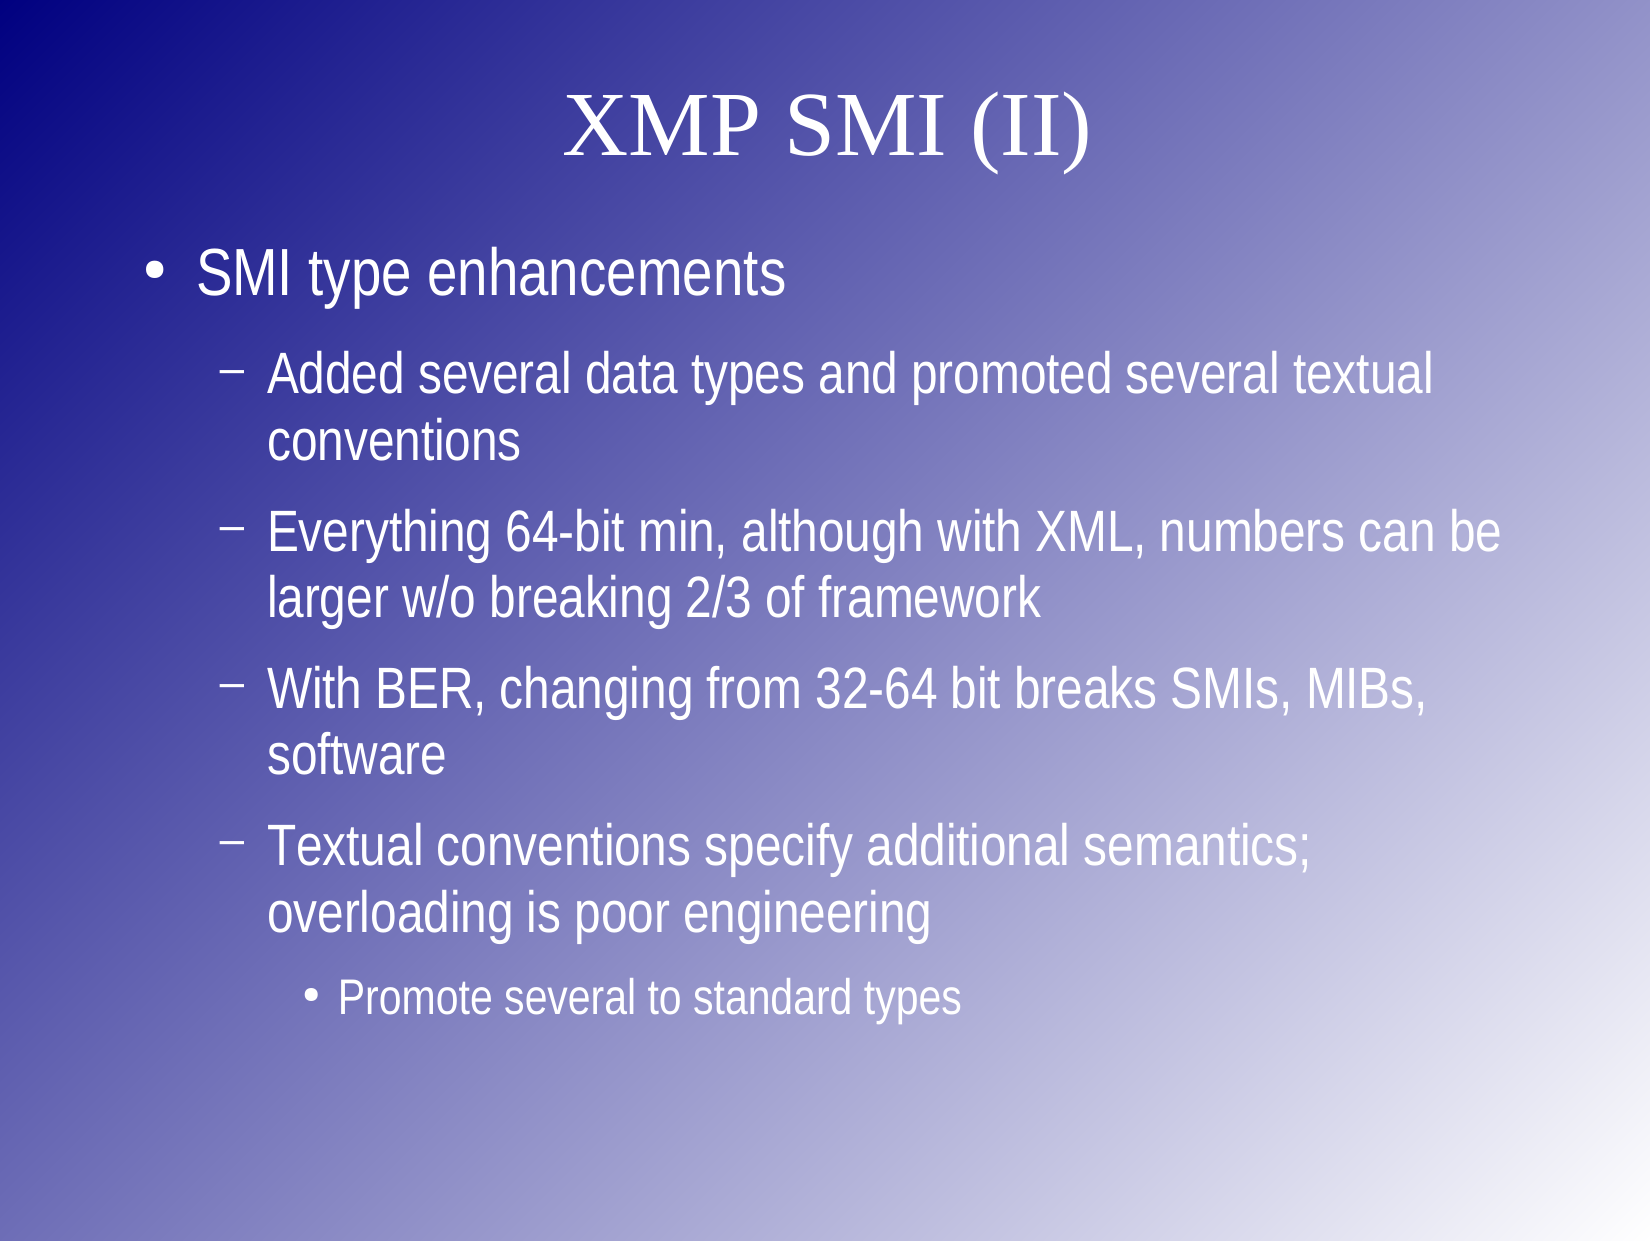

# XMP SMI (II)
SMI type enhancements
Added several data types and promoted several textual conventions
Everything 64-bit min, although with XML, numbers can be larger w/o breaking 2/3 of framework
With BER, changing from 32-64 bit breaks SMIs, MIBs, software
Textual conventions specify additional semantics; overloading is poor engineering
Promote several to standard types